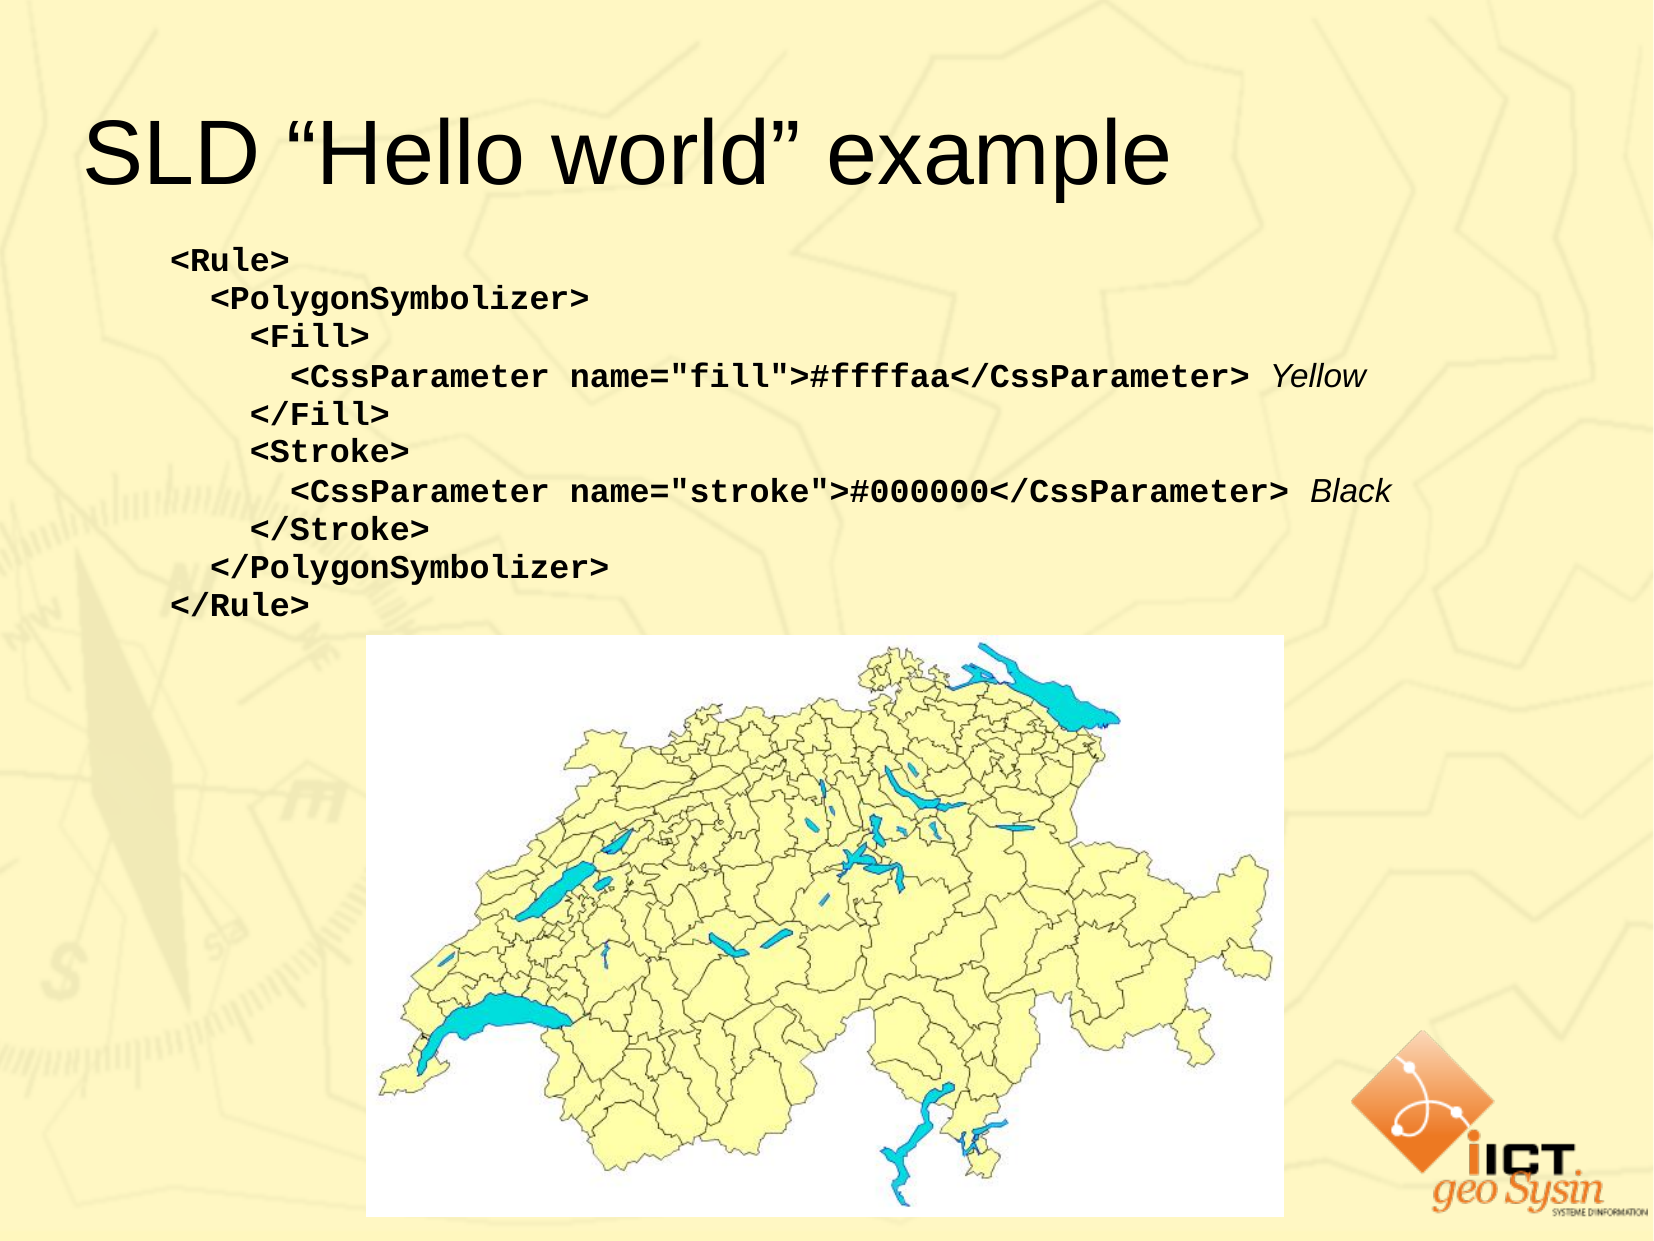

# SLD “Hello world” example
<Rule>
 <PolygonSymbolizer>
 <Fill>
 <CssParameter name="fill">#ffffaa</CssParameter> Yellow
 </Fill>
 <Stroke>
 <CssParameter name="stroke">#000000</CssParameter> Black
 </Stroke>
 </PolygonSymbolizer>
</Rule>